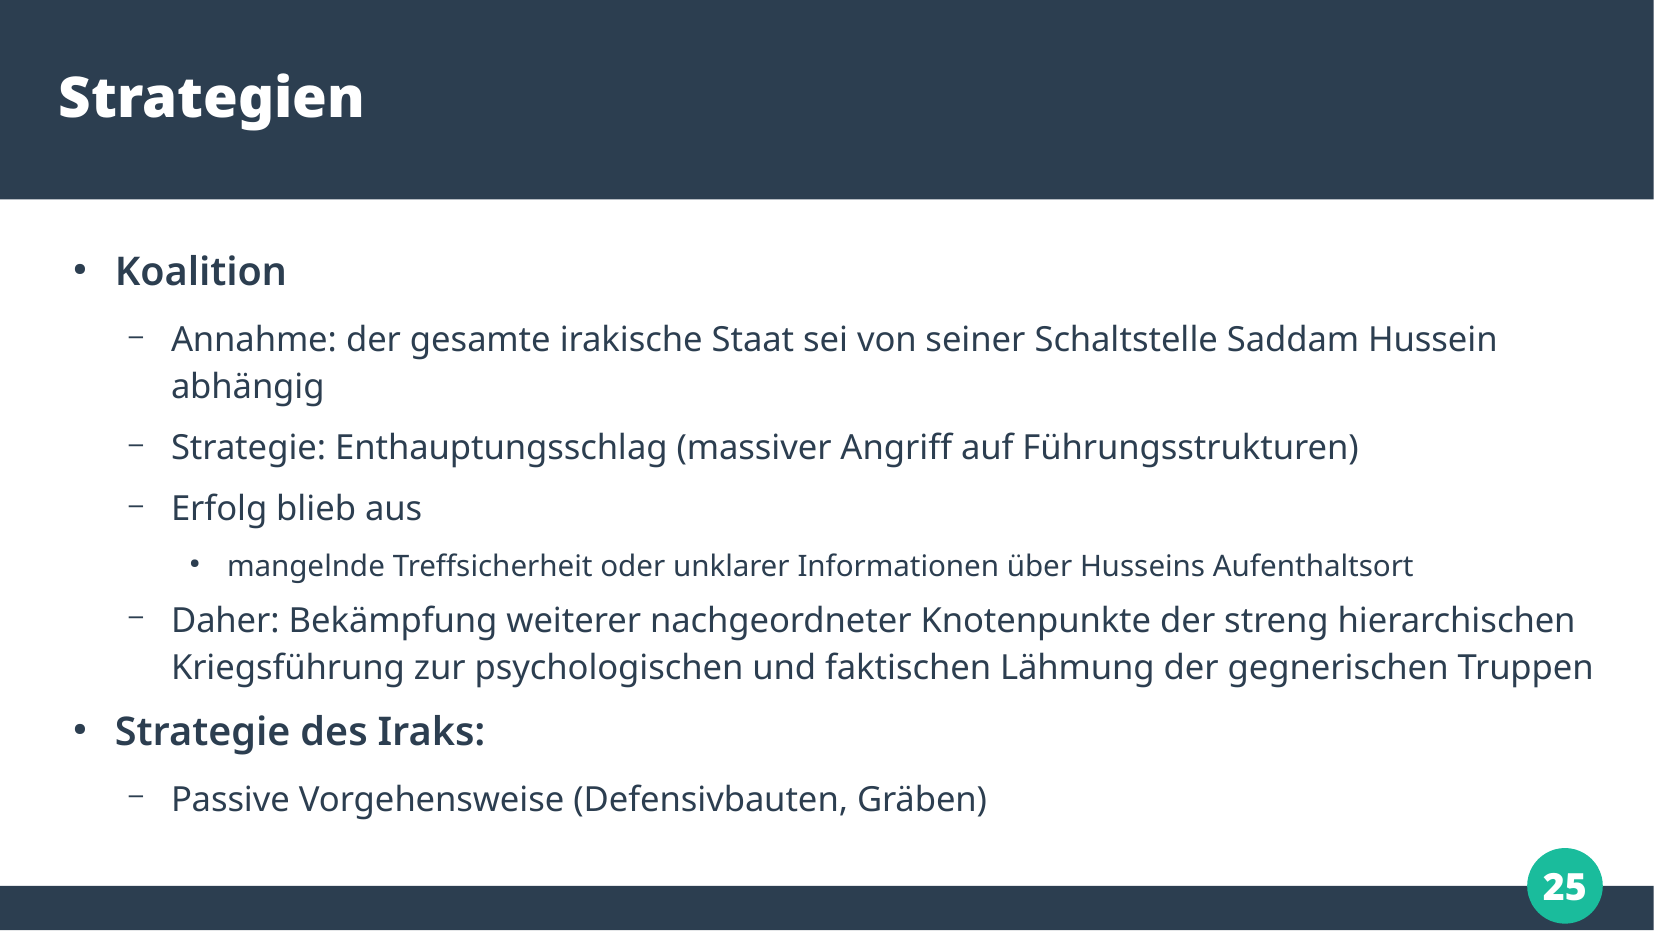

# Strategien
Koalition
Annahme: der gesamte irakische Staat sei von seiner Schaltstelle Saddam Hussein abhängig
Strategie: Enthauptungsschlag (massiver Angriff auf Führungsstrukturen)
Erfolg blieb aus
mangelnde Treffsicherheit oder unklarer Informationen über Husseins Aufenthaltsort
Daher: Bekämpfung weiterer nachgeordneter Knotenpunkte der streng hierarchischen Kriegsführung zur psychologischen und faktischen Lähmung der gegnerischen Truppen
Strategie des Iraks:
Passive Vorgehensweise (Defensivbauten, Gräben)